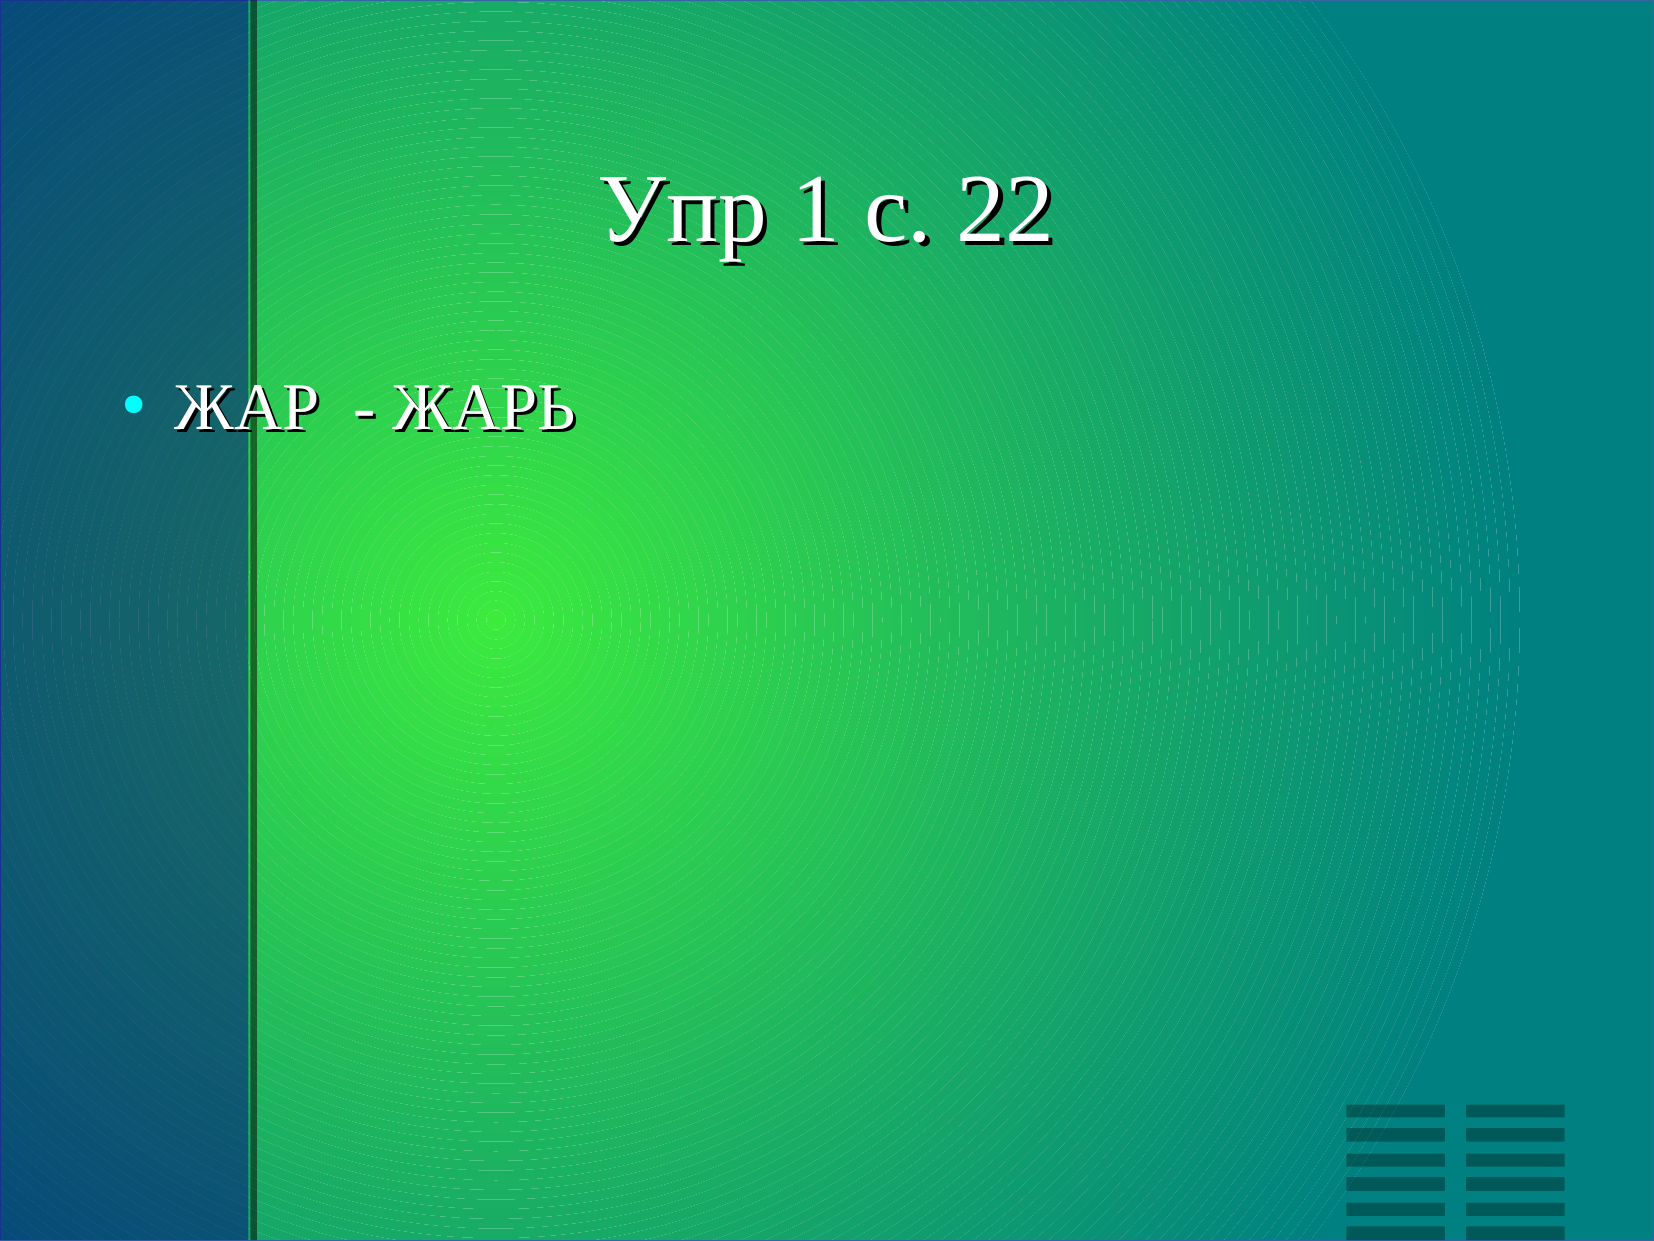

# Упр 1 с. 22
ЖАР - ЖАРЬ